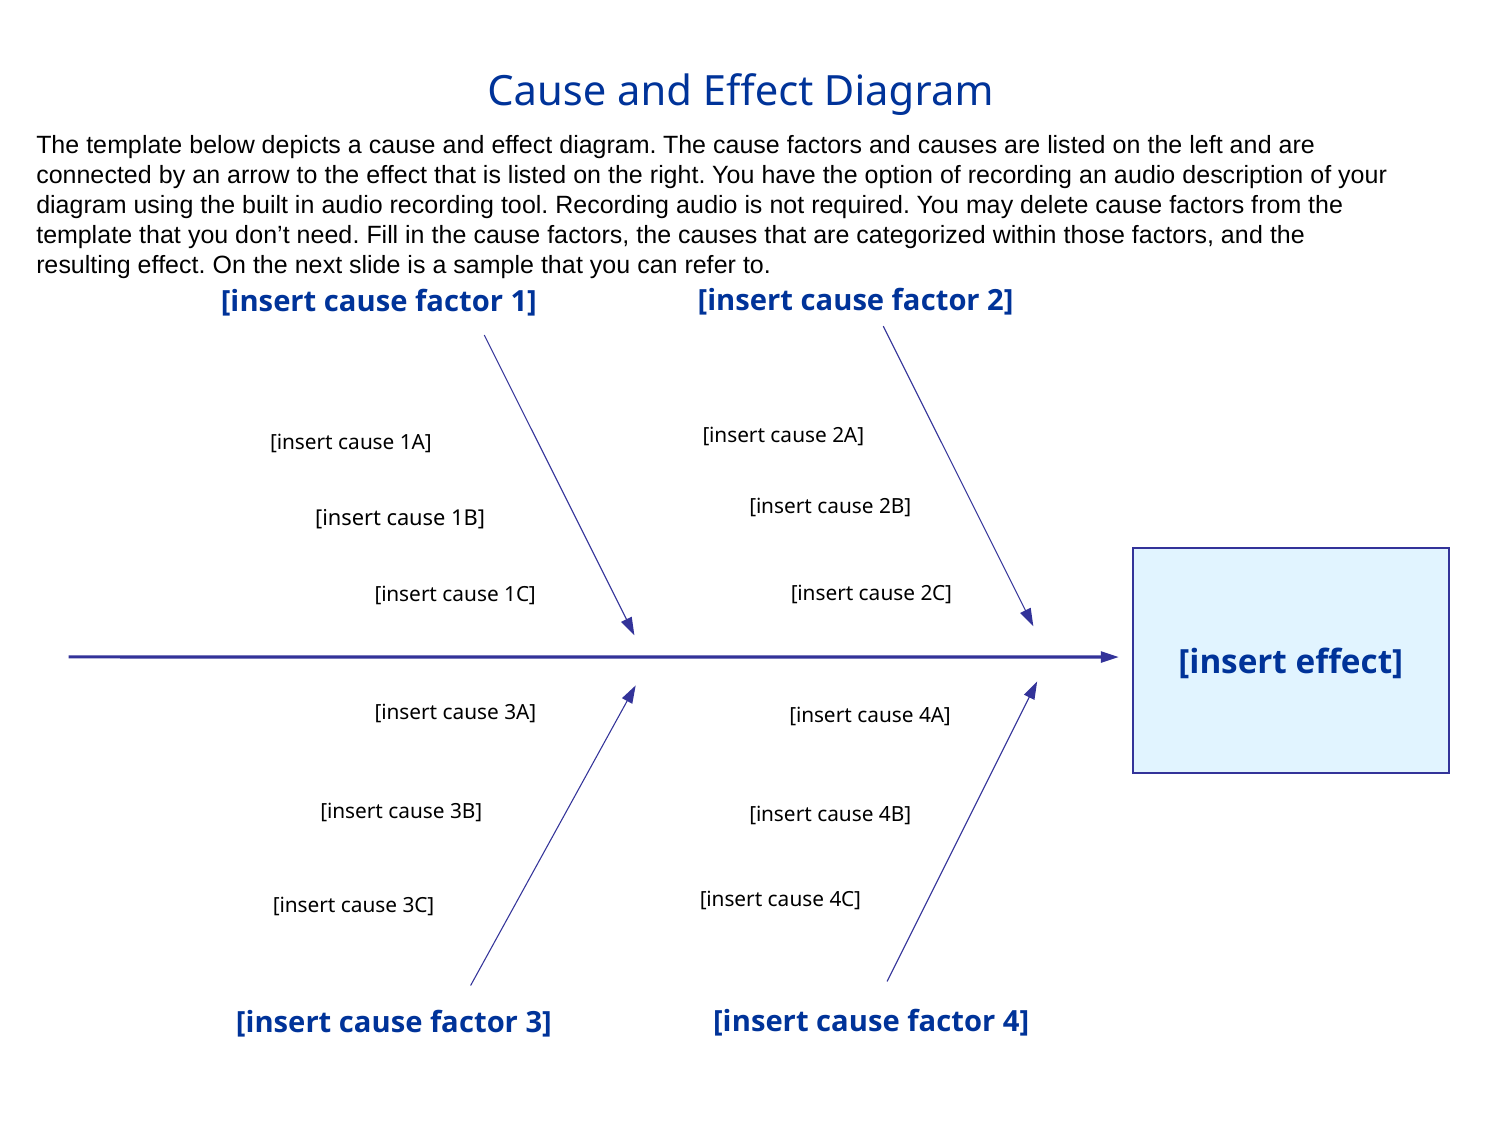

Cause and Effect Diagram
The template below depicts a cause and effect diagram. The cause factors and causes are listed on the left and are
connected by an arrow to the effect that is listed on the right. You have the option of recording an audio description of your diagram using the built in audio recording tool. Recording audio is not required. You may delete cause factors from the template that you don’t need. Fill in the cause factors, the causes that are categorized within those factors, and the resulting effect. On the next slide is a sample that you can refer to.
[insert cause factor 2]
[insert cause factor 1]
[insert cause 2A]
[insert cause 1A]
[insert cause 2B]
[insert cause 1B]
[insert effect]
[insert cause 2C]
[insert cause 1C]
[insert cause 3A]
[insert cause 4A]
[insert cause 3B]
[insert cause 4B]
[insert cause 4C]
[insert cause 3C]
[insert cause factor 4]
[insert cause factor 3]